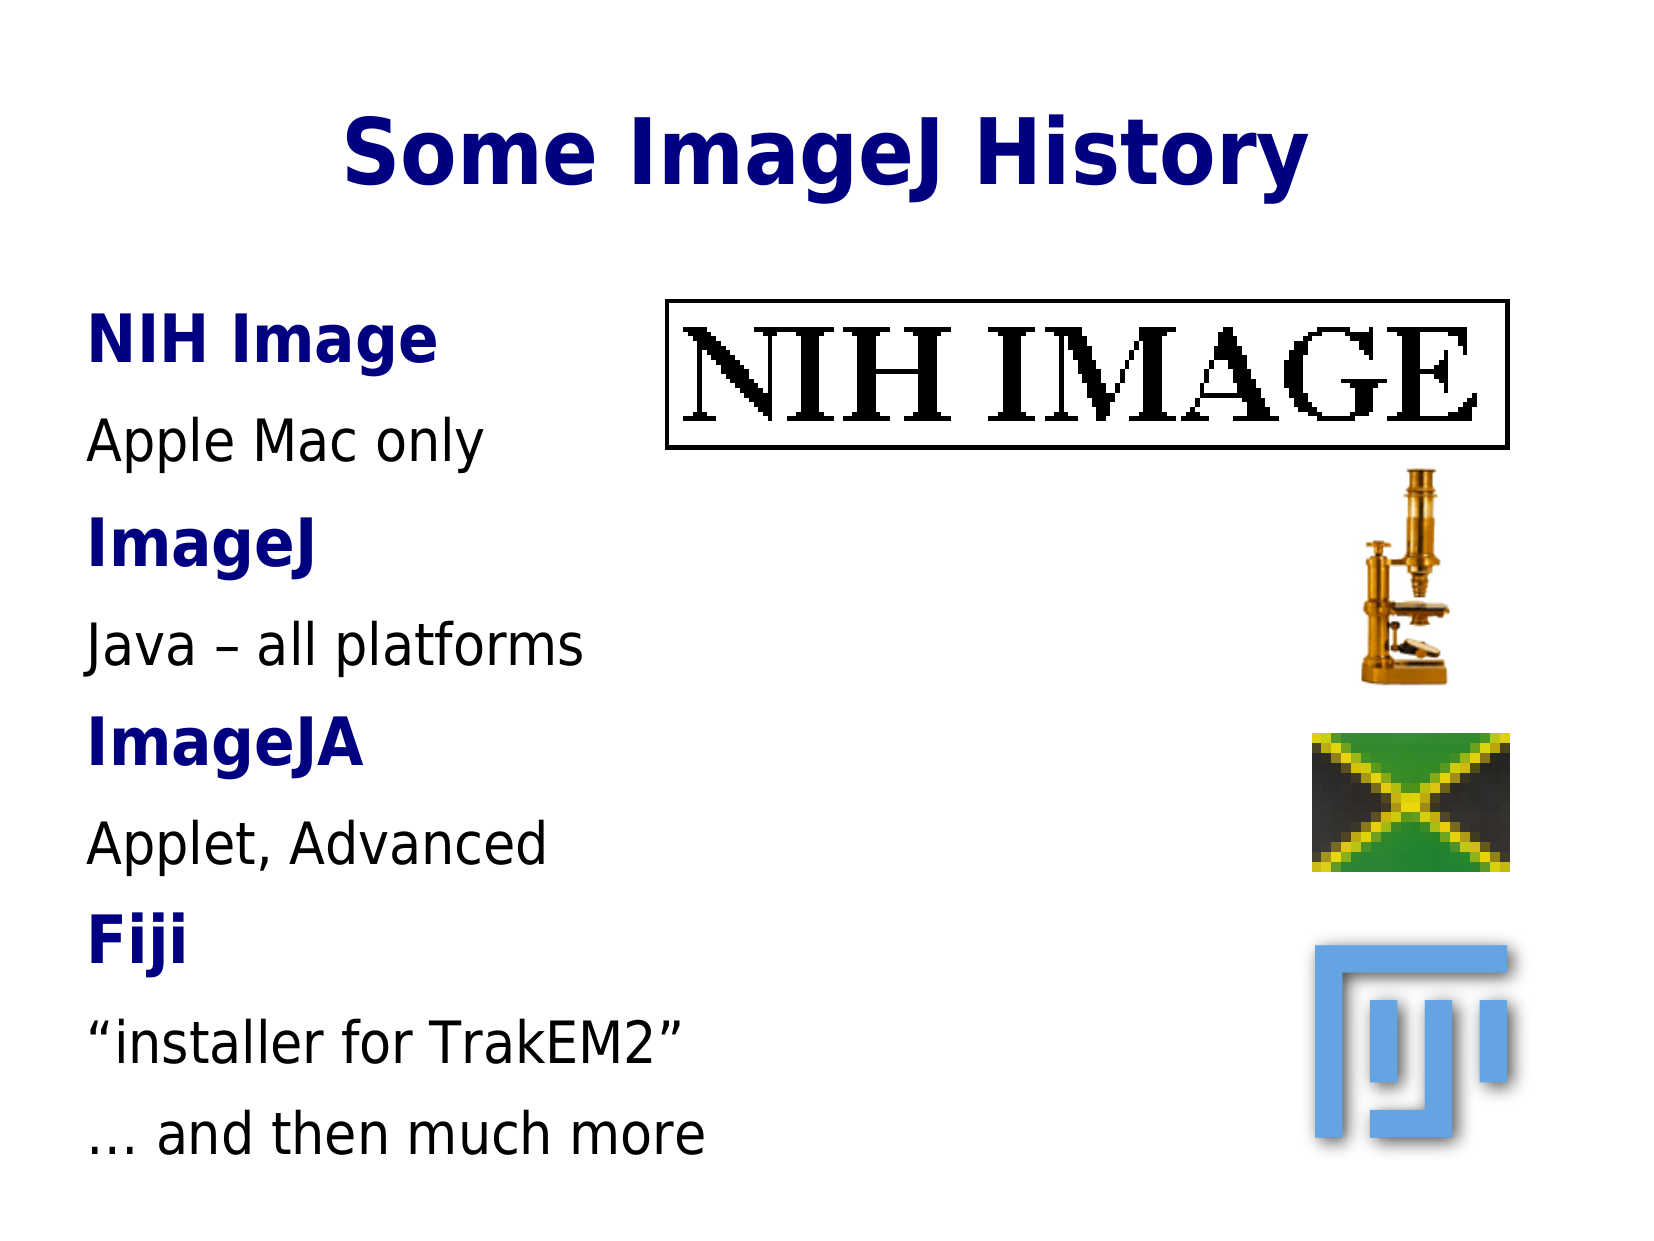

# Some ImageJ History
NIH Image
Apple Mac only
ImageJ
Java – all platforms
ImageJA
Applet, Advanced
Fiji
“installer for TrakEM2”
… and then much more